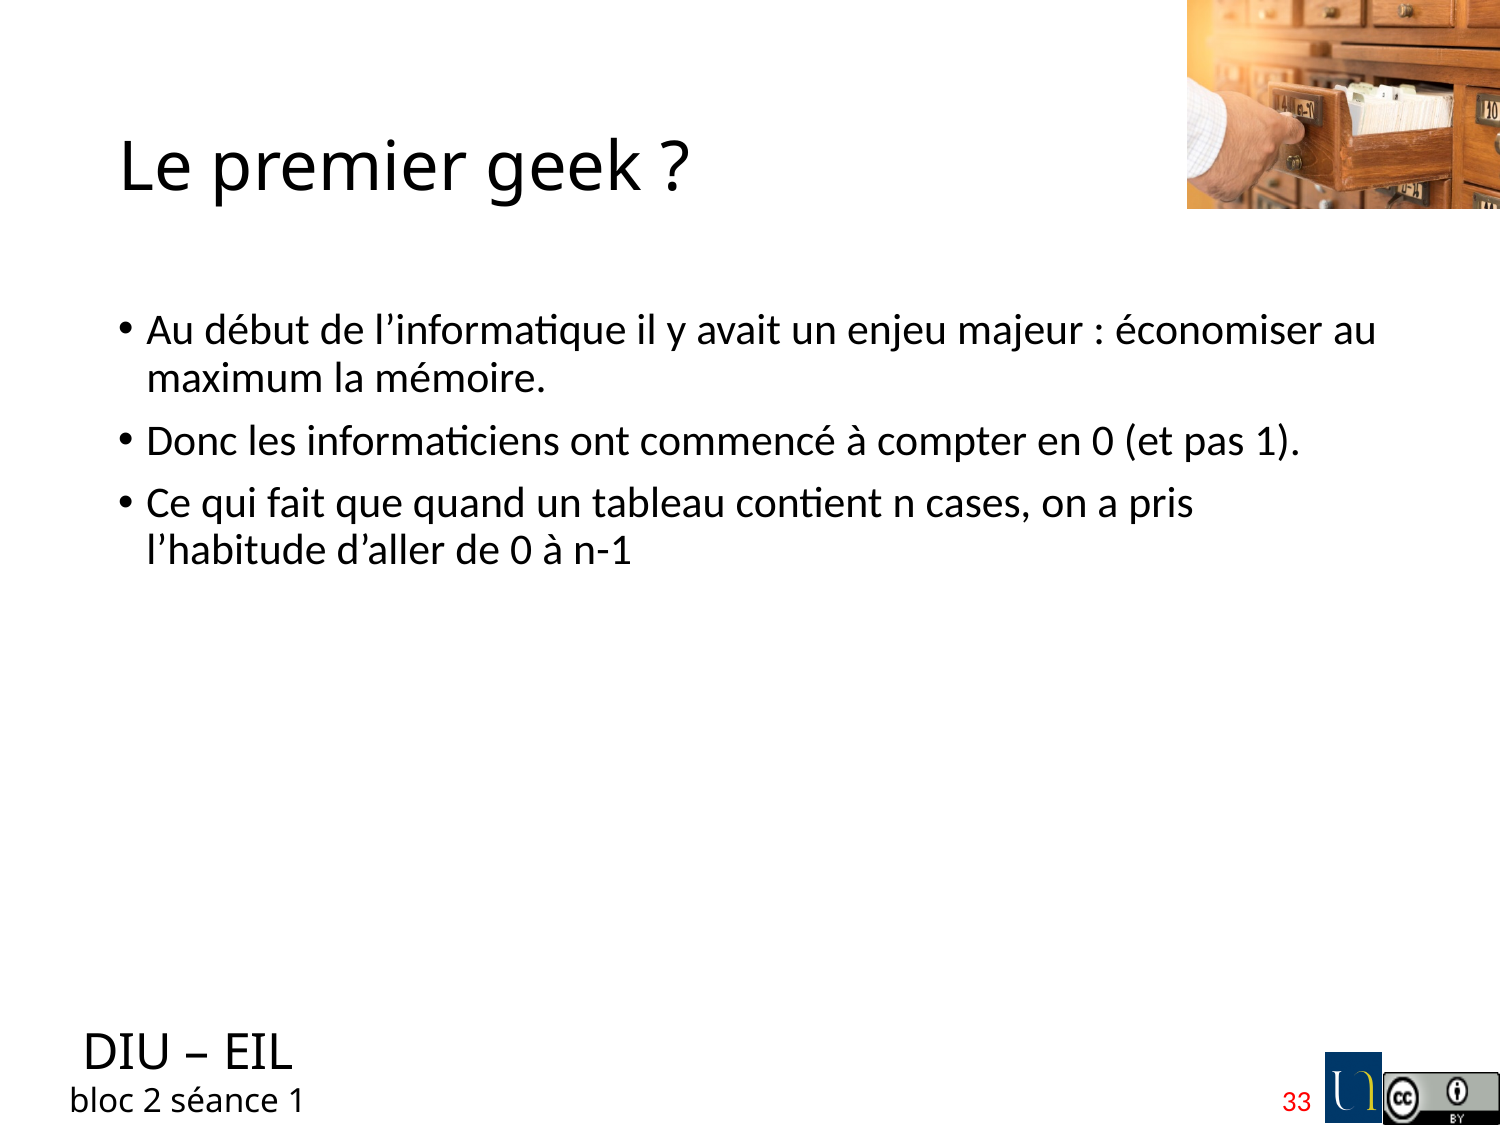

# Le premier geek ?
Au début de l’informatique il y avait un enjeu majeur : économiser au maximum la mémoire.
Donc les informaticiens ont commencé à compter en 0 (et pas 1).
Ce qui fait que quand un tableau contient n cases, on a pris l’habitude d’aller de 0 à n-1